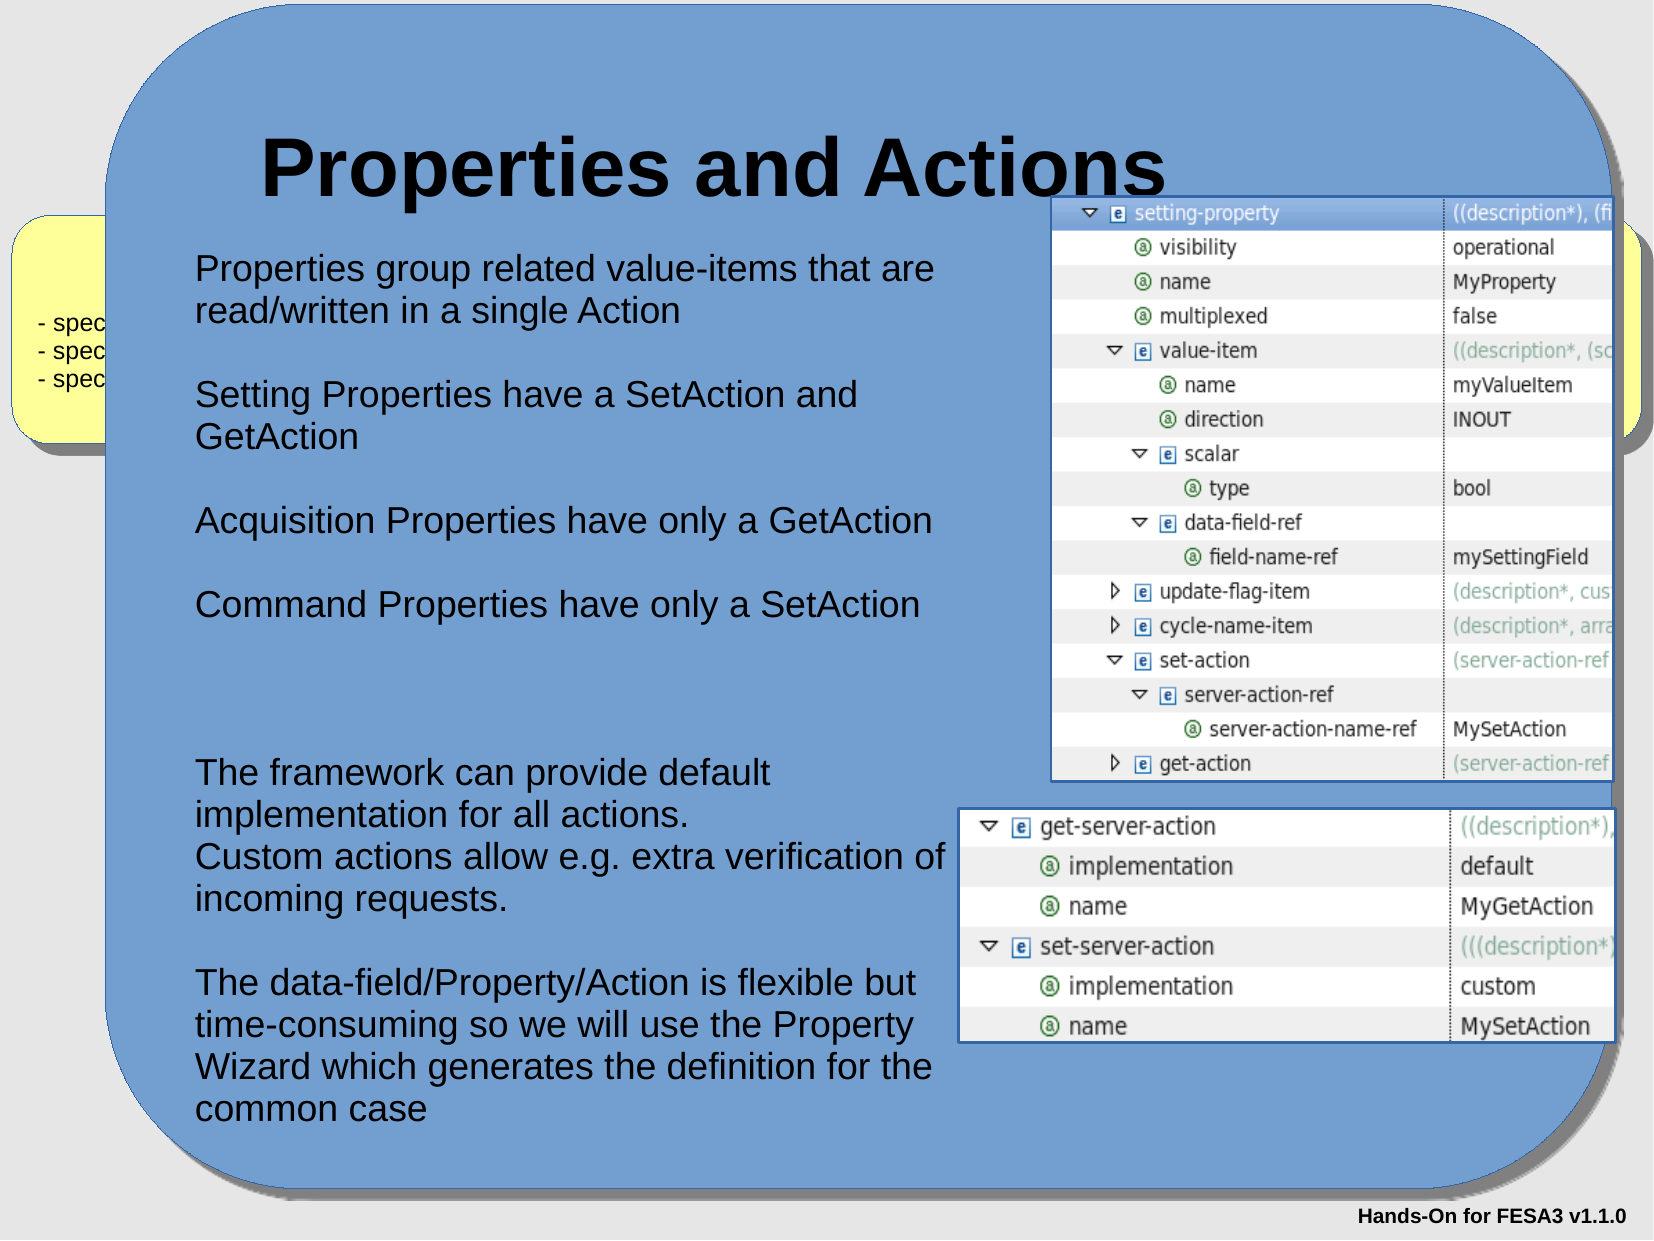

Properties and Actions
Properties group related value-items that are read/written in a single Action
Setting Properties have a SetAction and GetAction
Acquisition Properties have only a GetAction
Command Properties have only a SetAction
The framework can provide default implementation for all actions.
Custom actions allow e.g. extra verification of incoming requests.
The data-field/Property/Action is flexible but time-consuming so we will use the Property Wizard which generates the definition for the common case